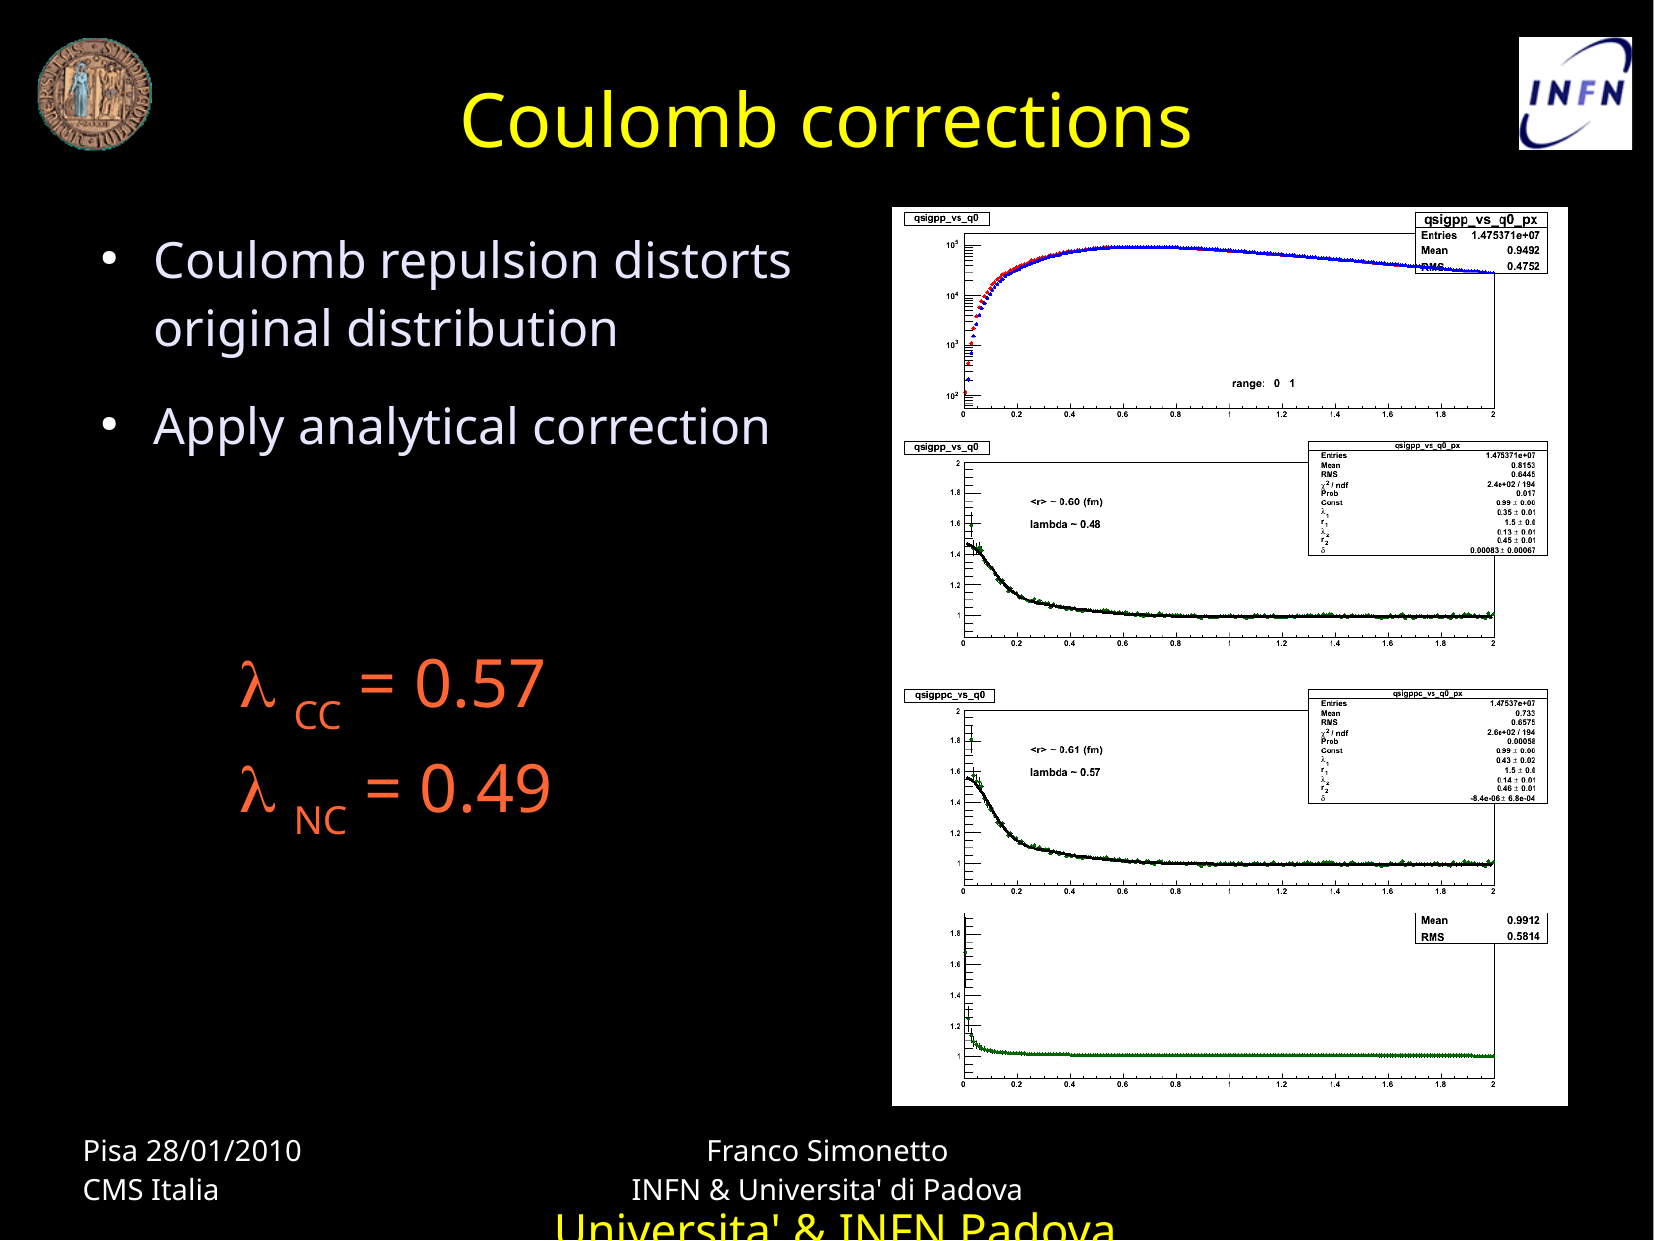

# Coulomb corrections
Coulomb repulsion distorts original distribution
Apply analytical correction
l CC = 0.57
l NC = 0.49